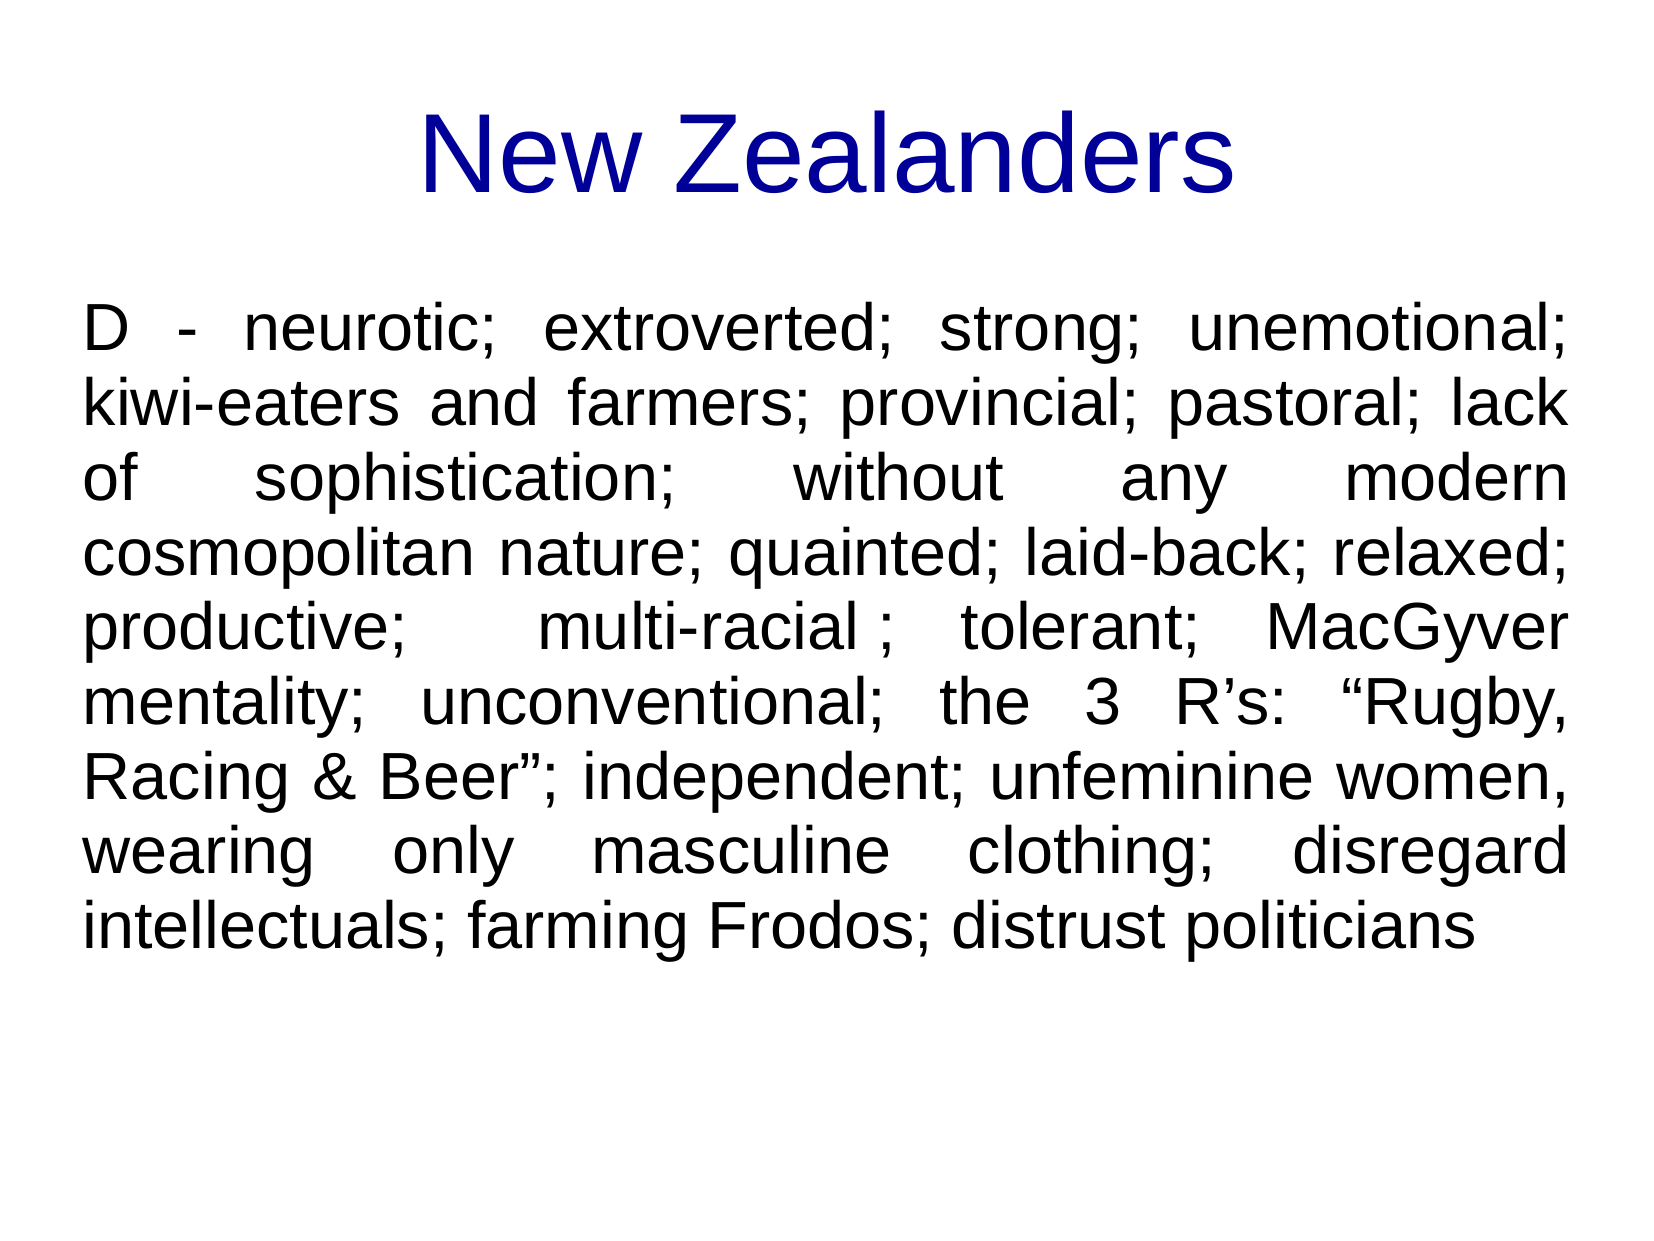

# New Zealanders
D - neurotic; extroverted; strong; unemotional; kiwi-eaters and farmers; provincial; pastoral; lack of sophistication; without any modern cosmopolitan nature; quainted; laid-back; relaxed; productive; multi-racial ; tolerant; MacGyver mentality; unconventional; the 3 R’s: “Rugby, Racing & Beer”; independent; unfeminine women, wearing only masculine clothing; disregard intellectuals; farming Frodos; distrust politicians